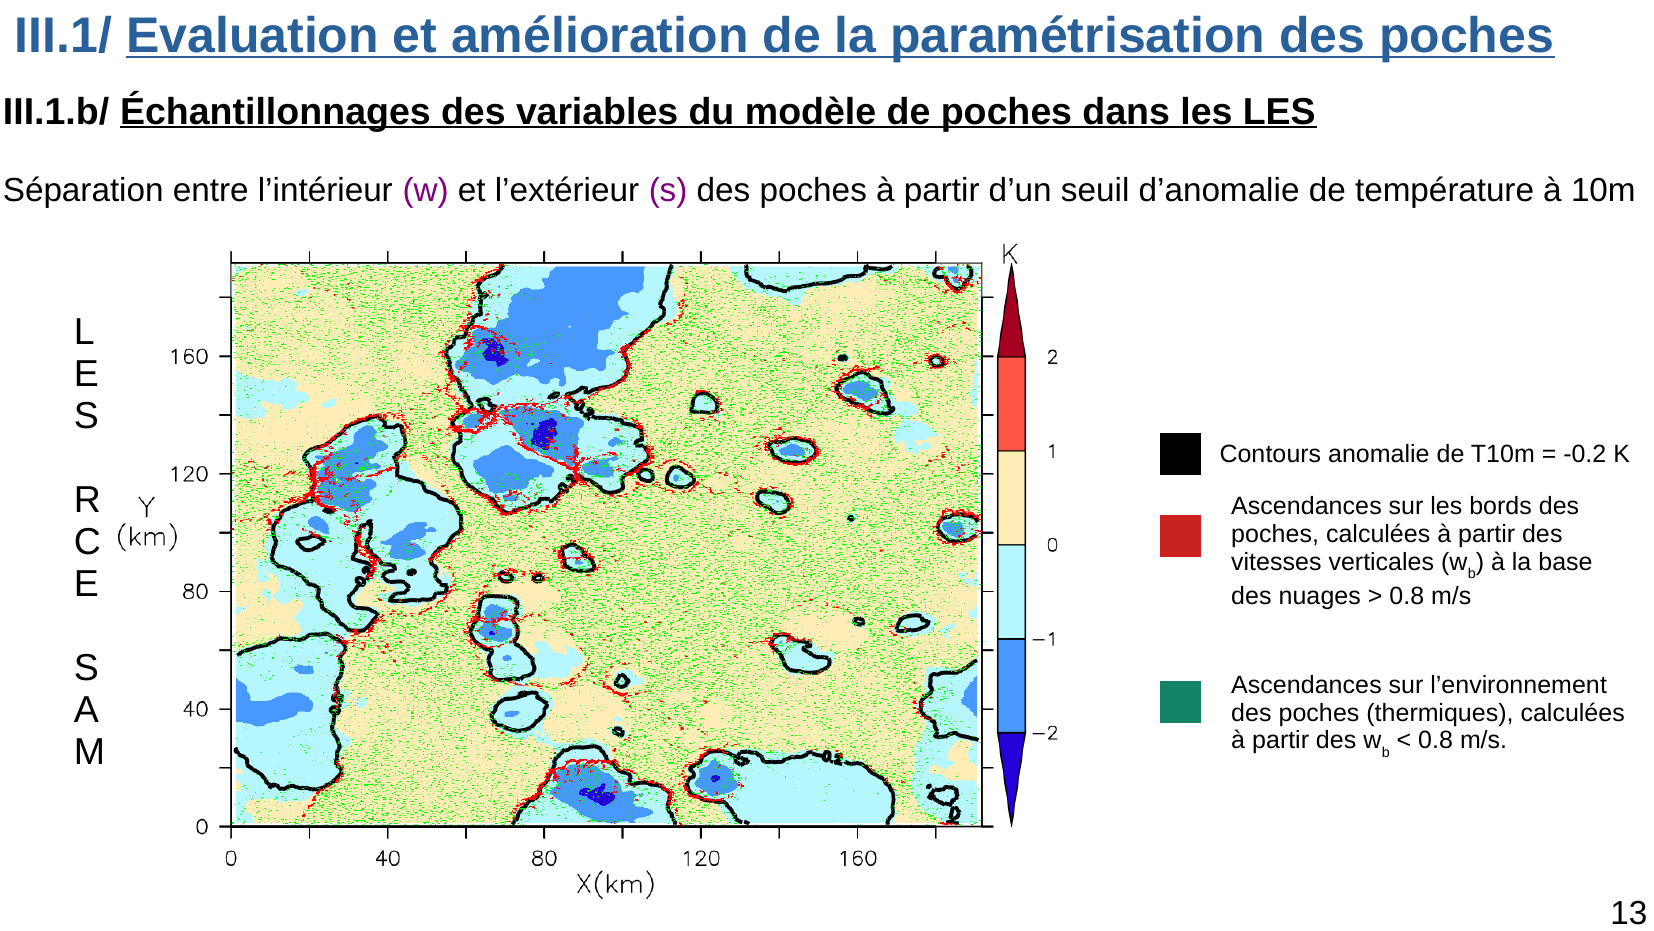

III.1/ Evaluation et amélioration de la paramétrisation des poches
III.1.b/ Échantillonnages des variables du modèle de poches dans les LES
Séparation entre l’intérieur (w) et l’extérieur (s) des poches à partir d’un seuil d’anomalie de température à 10m
L
ES
RCE
SAM
L
Contours anomalie de T10m = -0.2 K
Ascendances sur les bords des poches, calculées à partir des vitesses verticales (wb) à la base des nuages > 0.8 m/s
L
Ascendances sur l’environnement des poches (thermiques), calculées à partir des wb < 0.8 m/s.
L
13